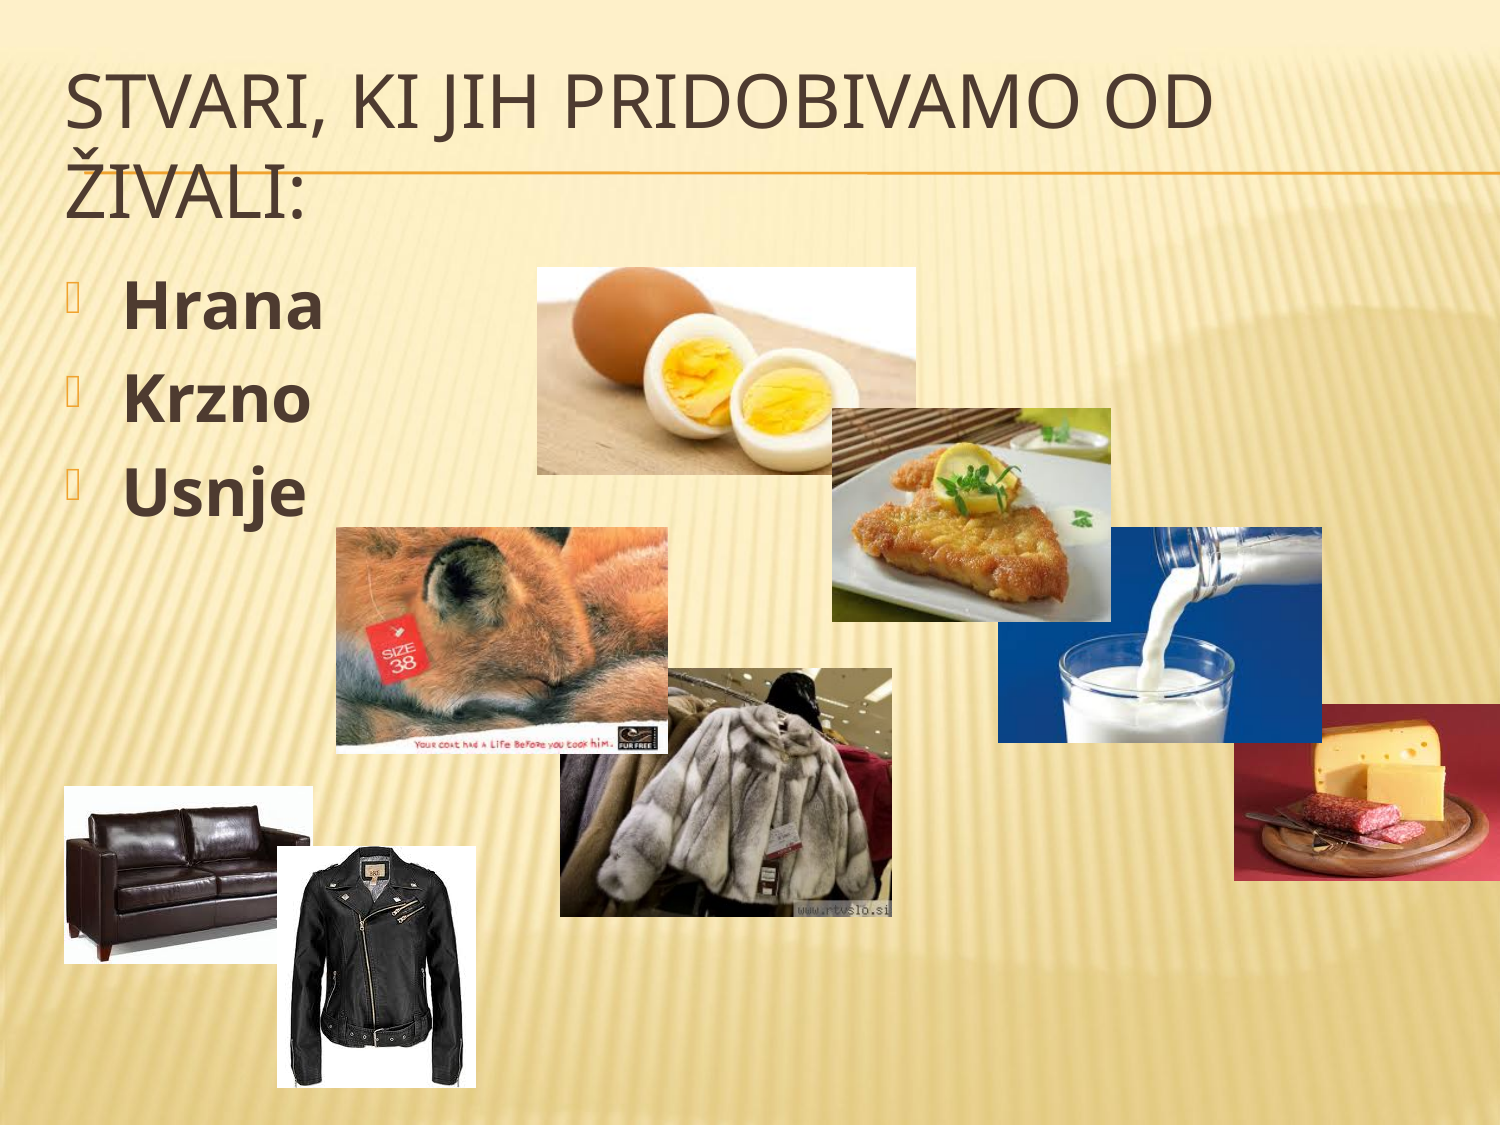

# STVARI, KI JIH PRIDOBIVAMO OD ŽIVALI:
Hrana
Krzno
Usnje